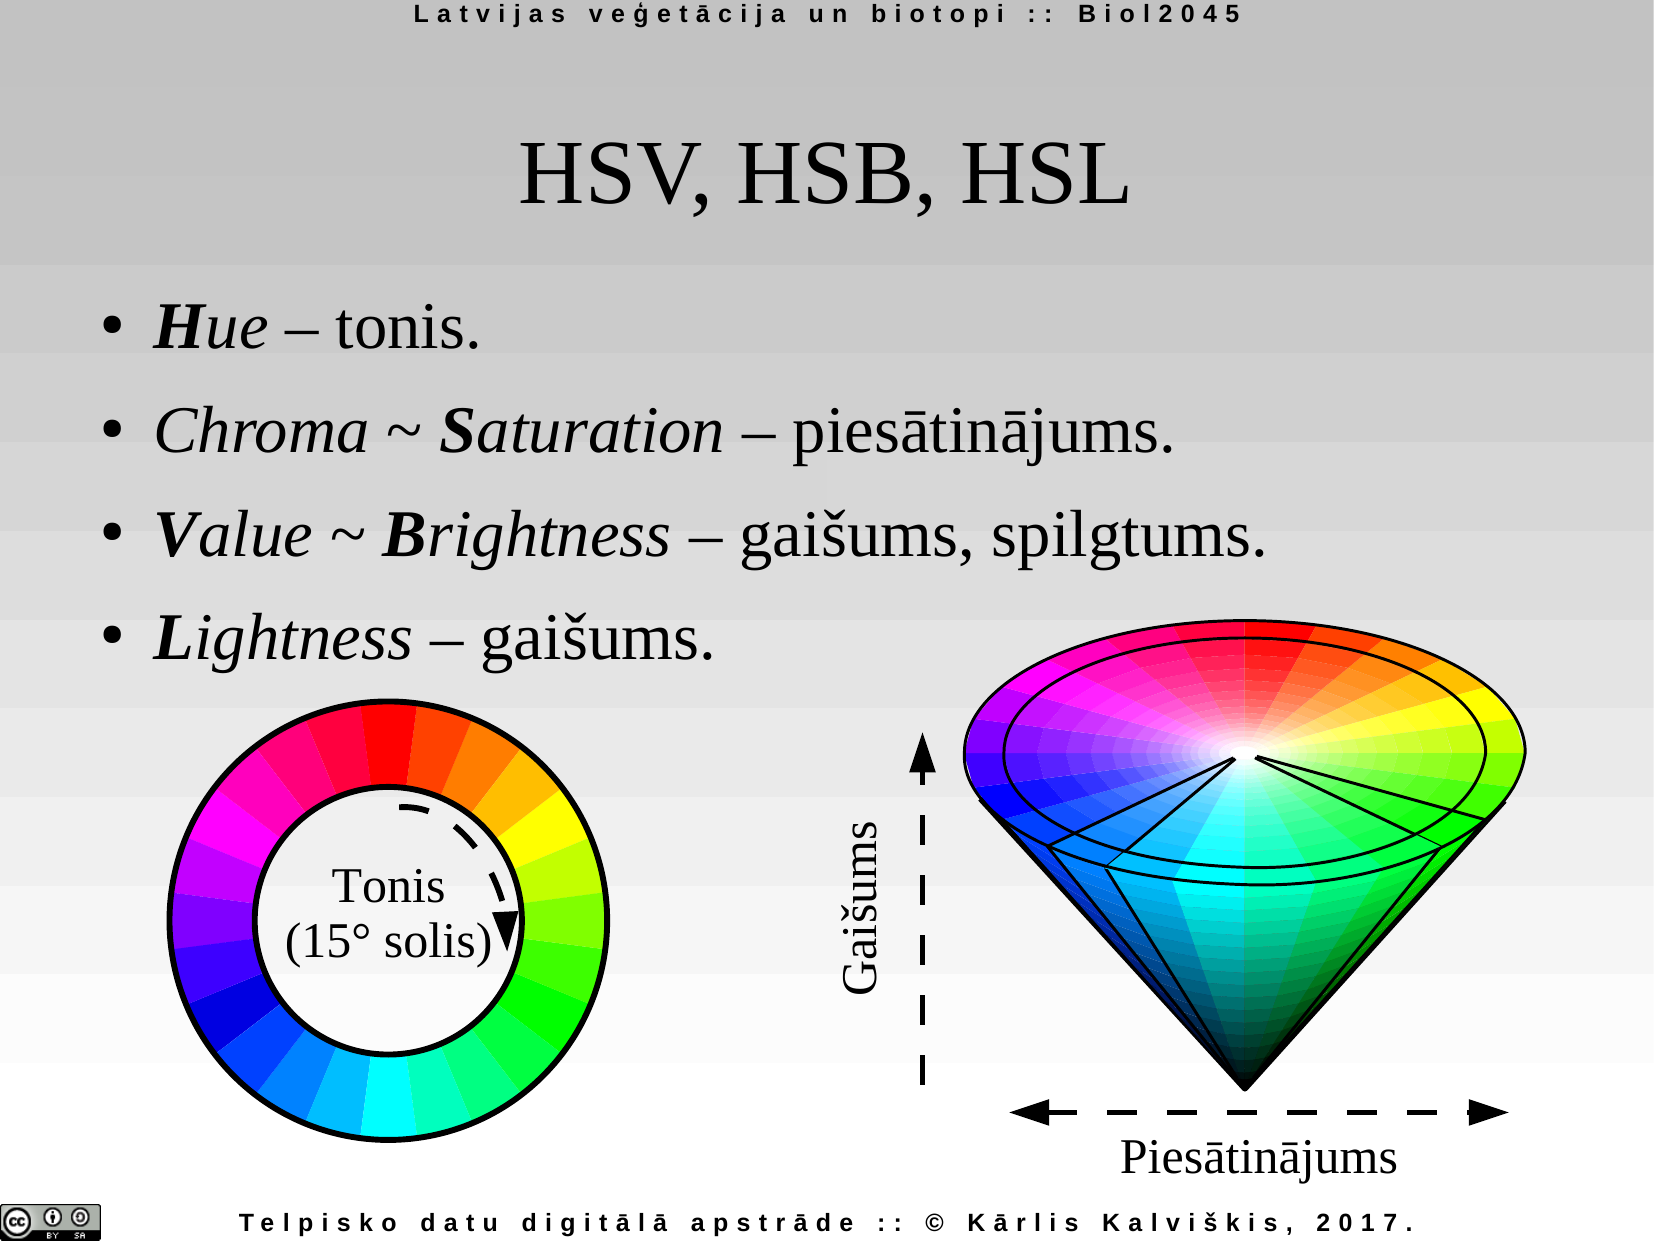

# HSV, HSB, HSL
Hue – tonis.
Chroma ~ Saturation – piesātinājums.
Value ~ Brightness – gaišums, spilgtums.
Lightness – gaišums.
Tonis
(15° solis)
Gaišums
Piesātinājums